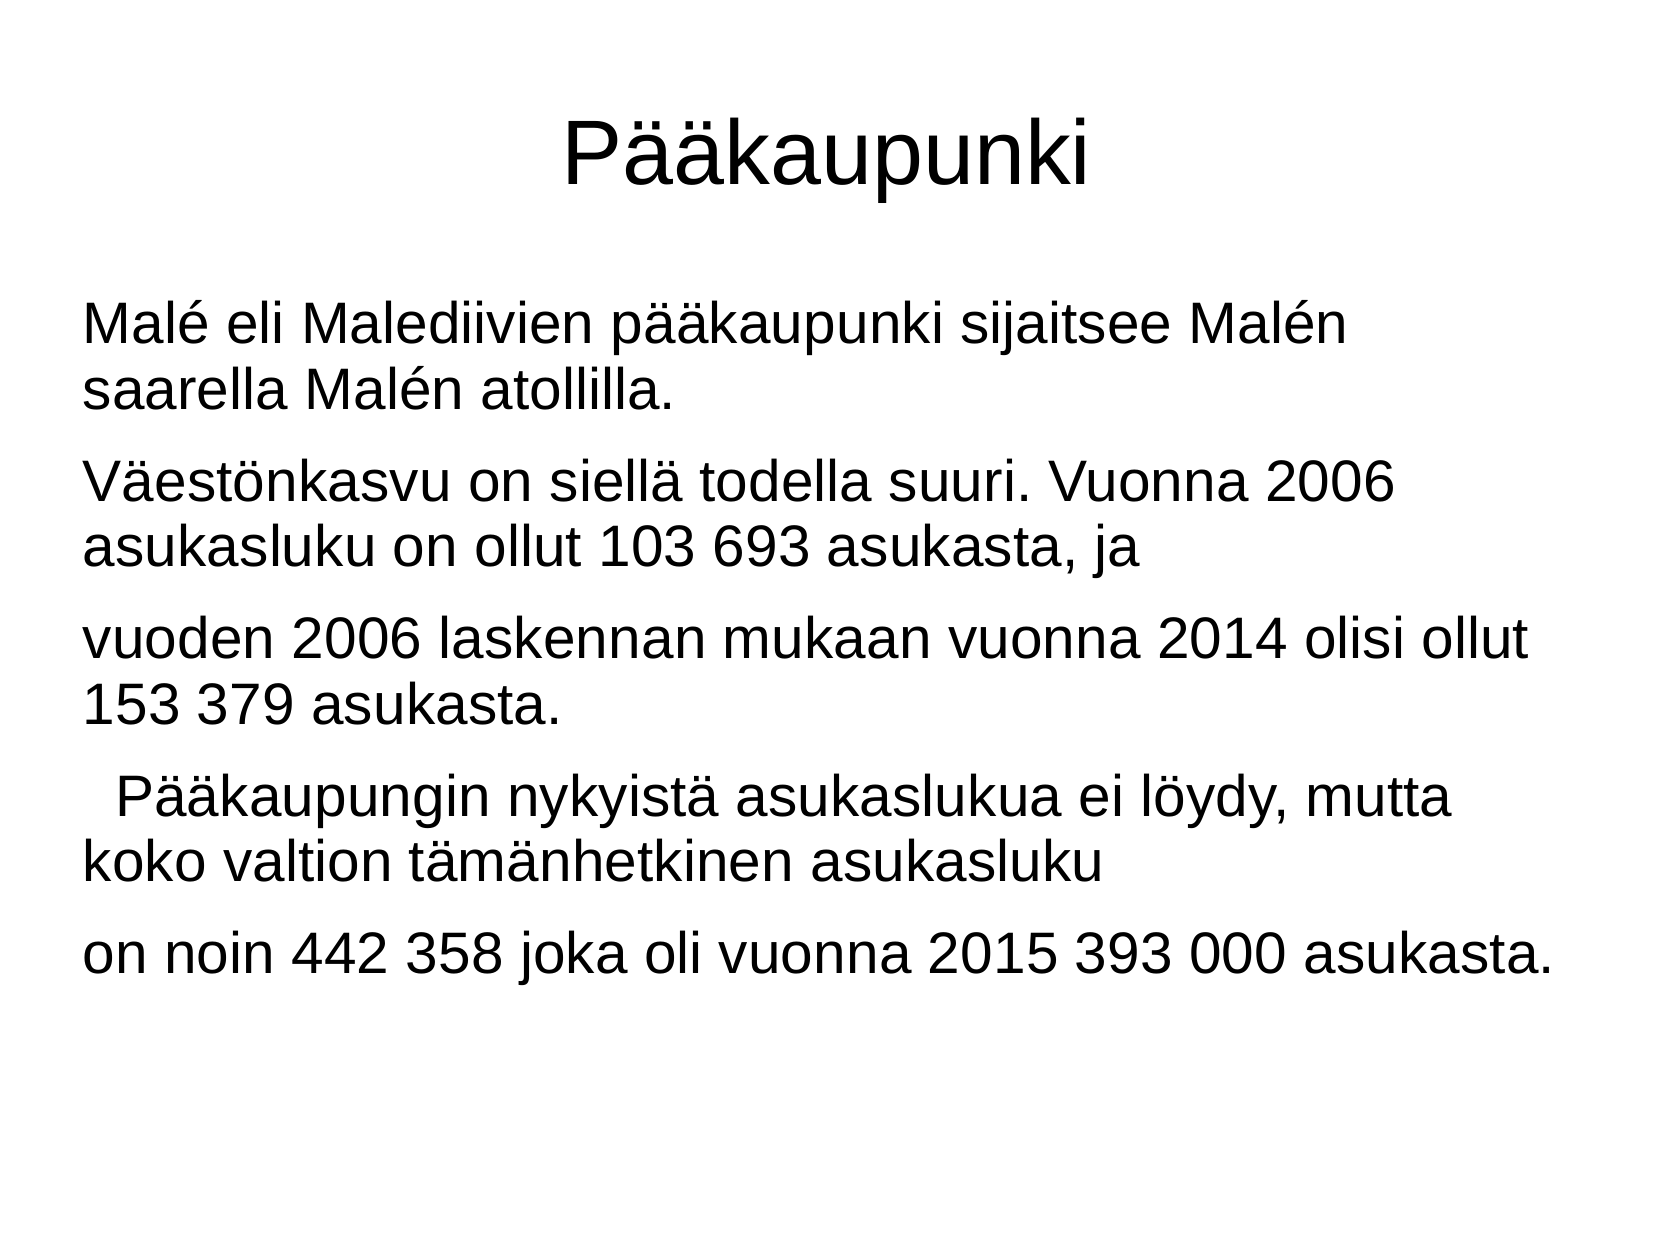

# Pääkaupunki
Malé eli Malediivien pääkaupunki sijaitsee Malén saarella Malén atollilla.
Väestönkasvu on siellä todella suuri. Vuonna 2006 asukasluku on ollut 103 693 asukasta, ja
vuoden 2006 laskennan mukaan vuonna 2014 olisi ollut 153 379 asukasta.
 Pääkaupungin nykyistä asukaslukua ei löydy, mutta koko valtion tämänhetkinen asukasluku
on noin 442 358 joka oli vuonna 2015 393 000 asukasta.